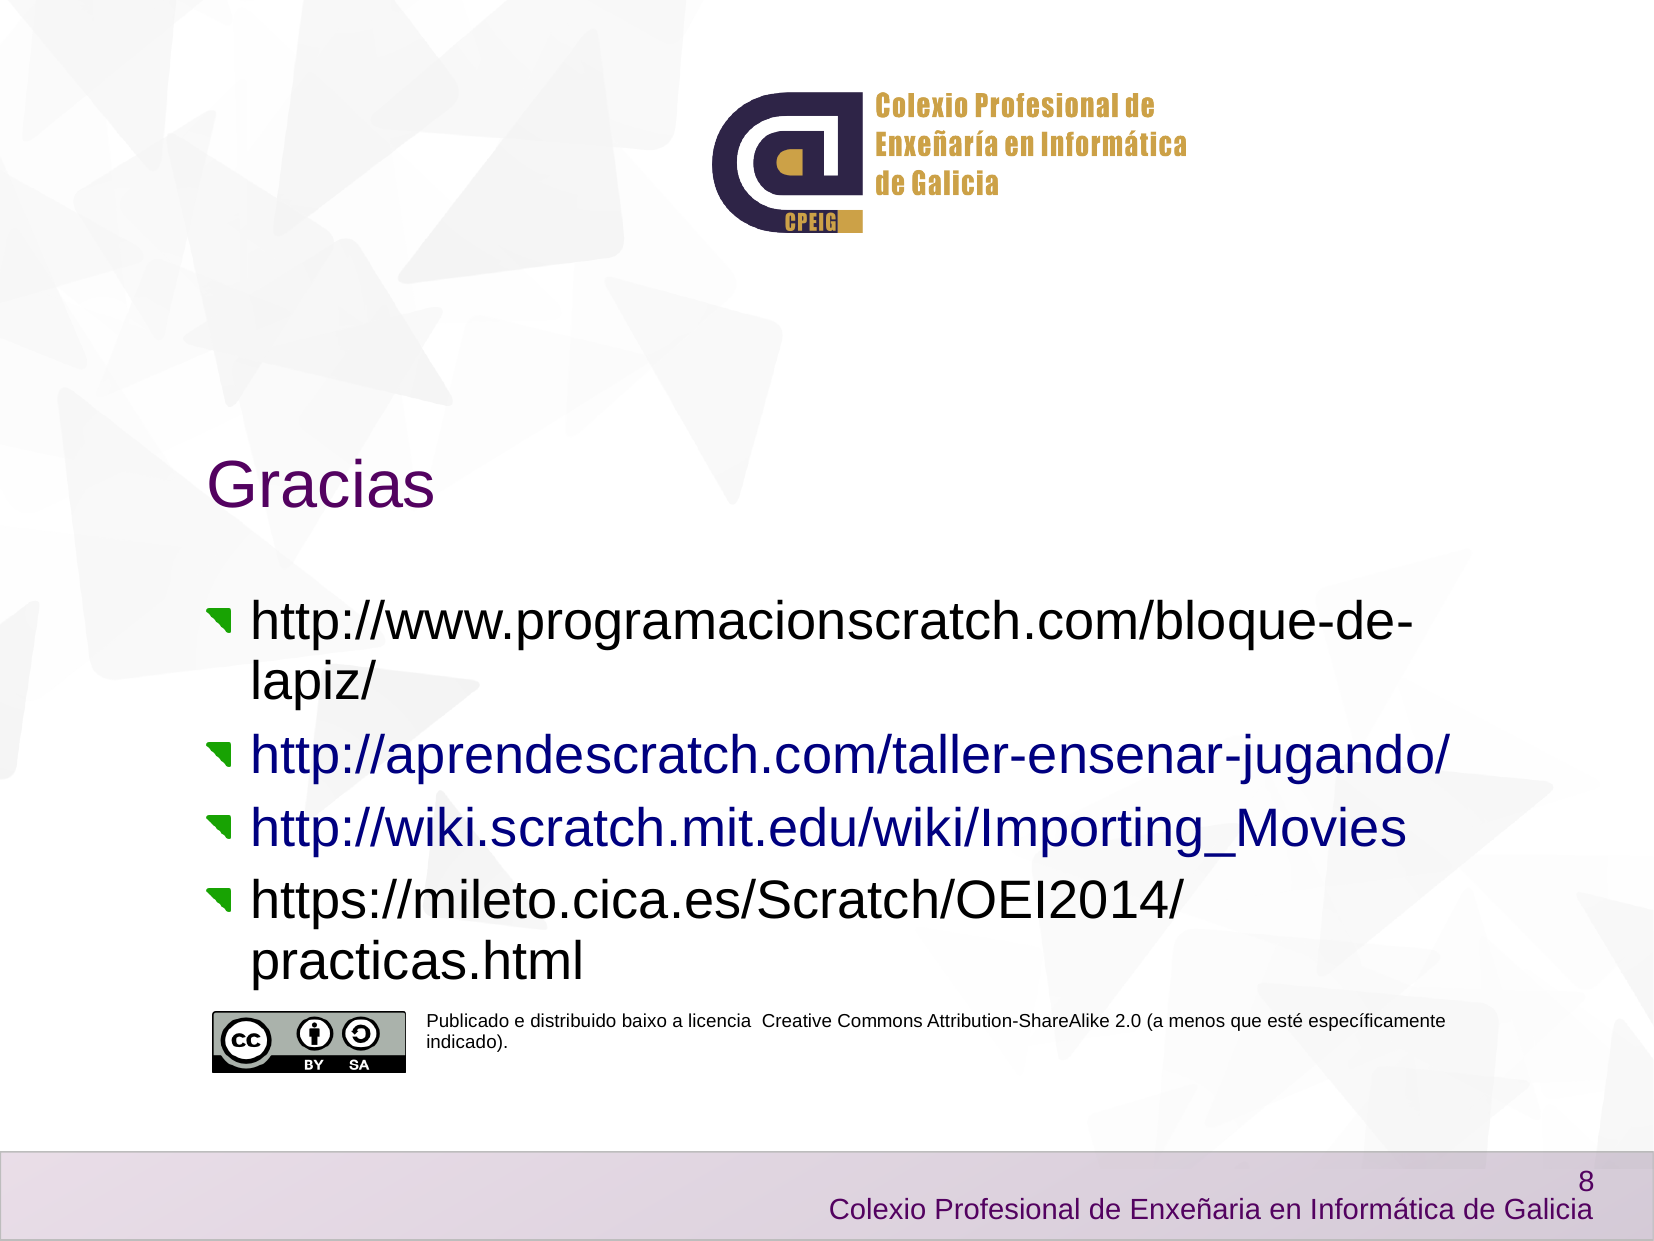

# Gracias
http://www.programacionscratch.com/bloque-de-lapiz/
http://aprendescratch.com/taller-ensenar-jugando/
http://wiki.scratch.mit.edu/wiki/Importing_Movies
https://mileto.cica.es/Scratch/OEI2014/practicas.html
8
Colexio Profesional de Enxeñaria en Informática de Galicia